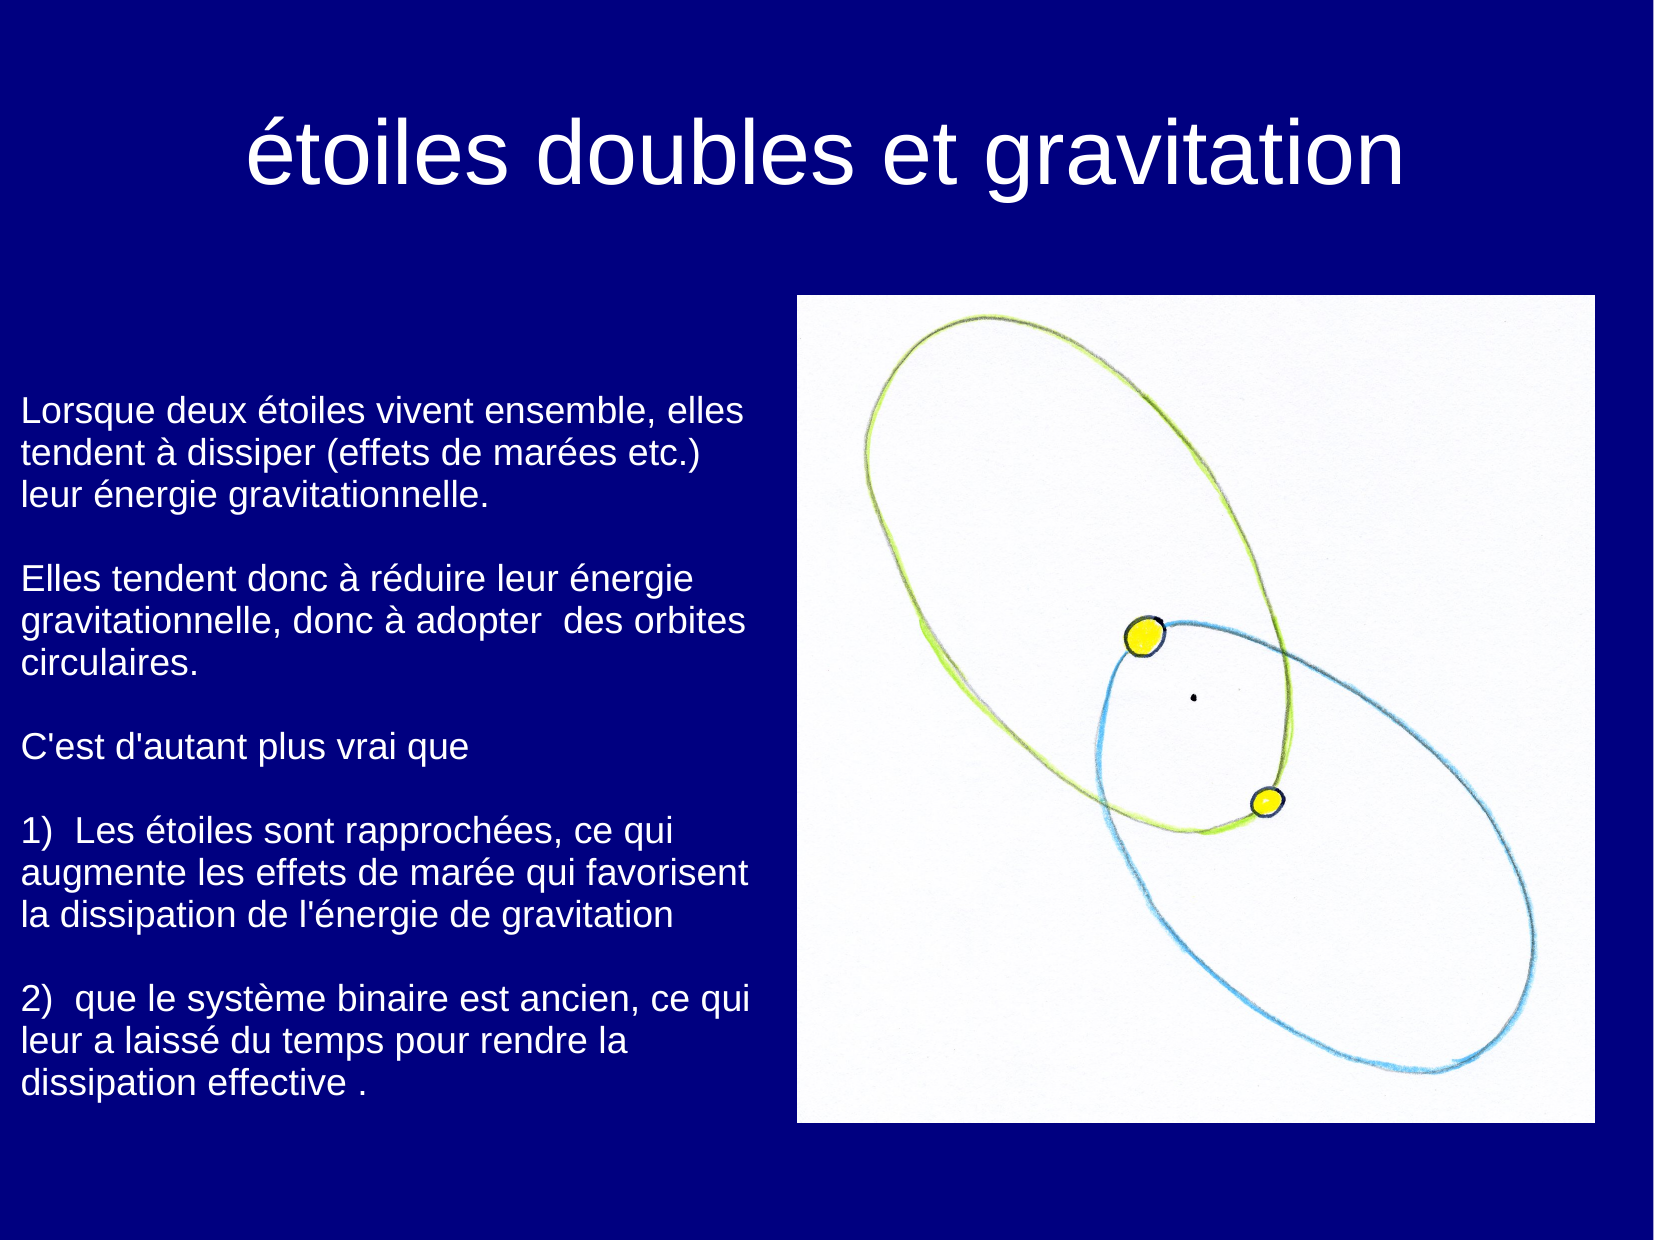

# étoiles doubles et gravitation
Lorsque deux étoiles vivent ensemble, elles tendent à dissiper (effets de marées etc.) leur énergie gravitationnelle.
Elles tendent donc à réduire leur énergie gravitationnelle, donc à adopter des orbites circulaires.
C'est d'autant plus vrai que
1) Les étoiles sont rapprochées, ce qui augmente les effets de marée qui favorisent la dissipation de l'énergie de gravitation
2) que le système binaire est ancien, ce qui leur a laissé du temps pour rendre la dissipation effective .